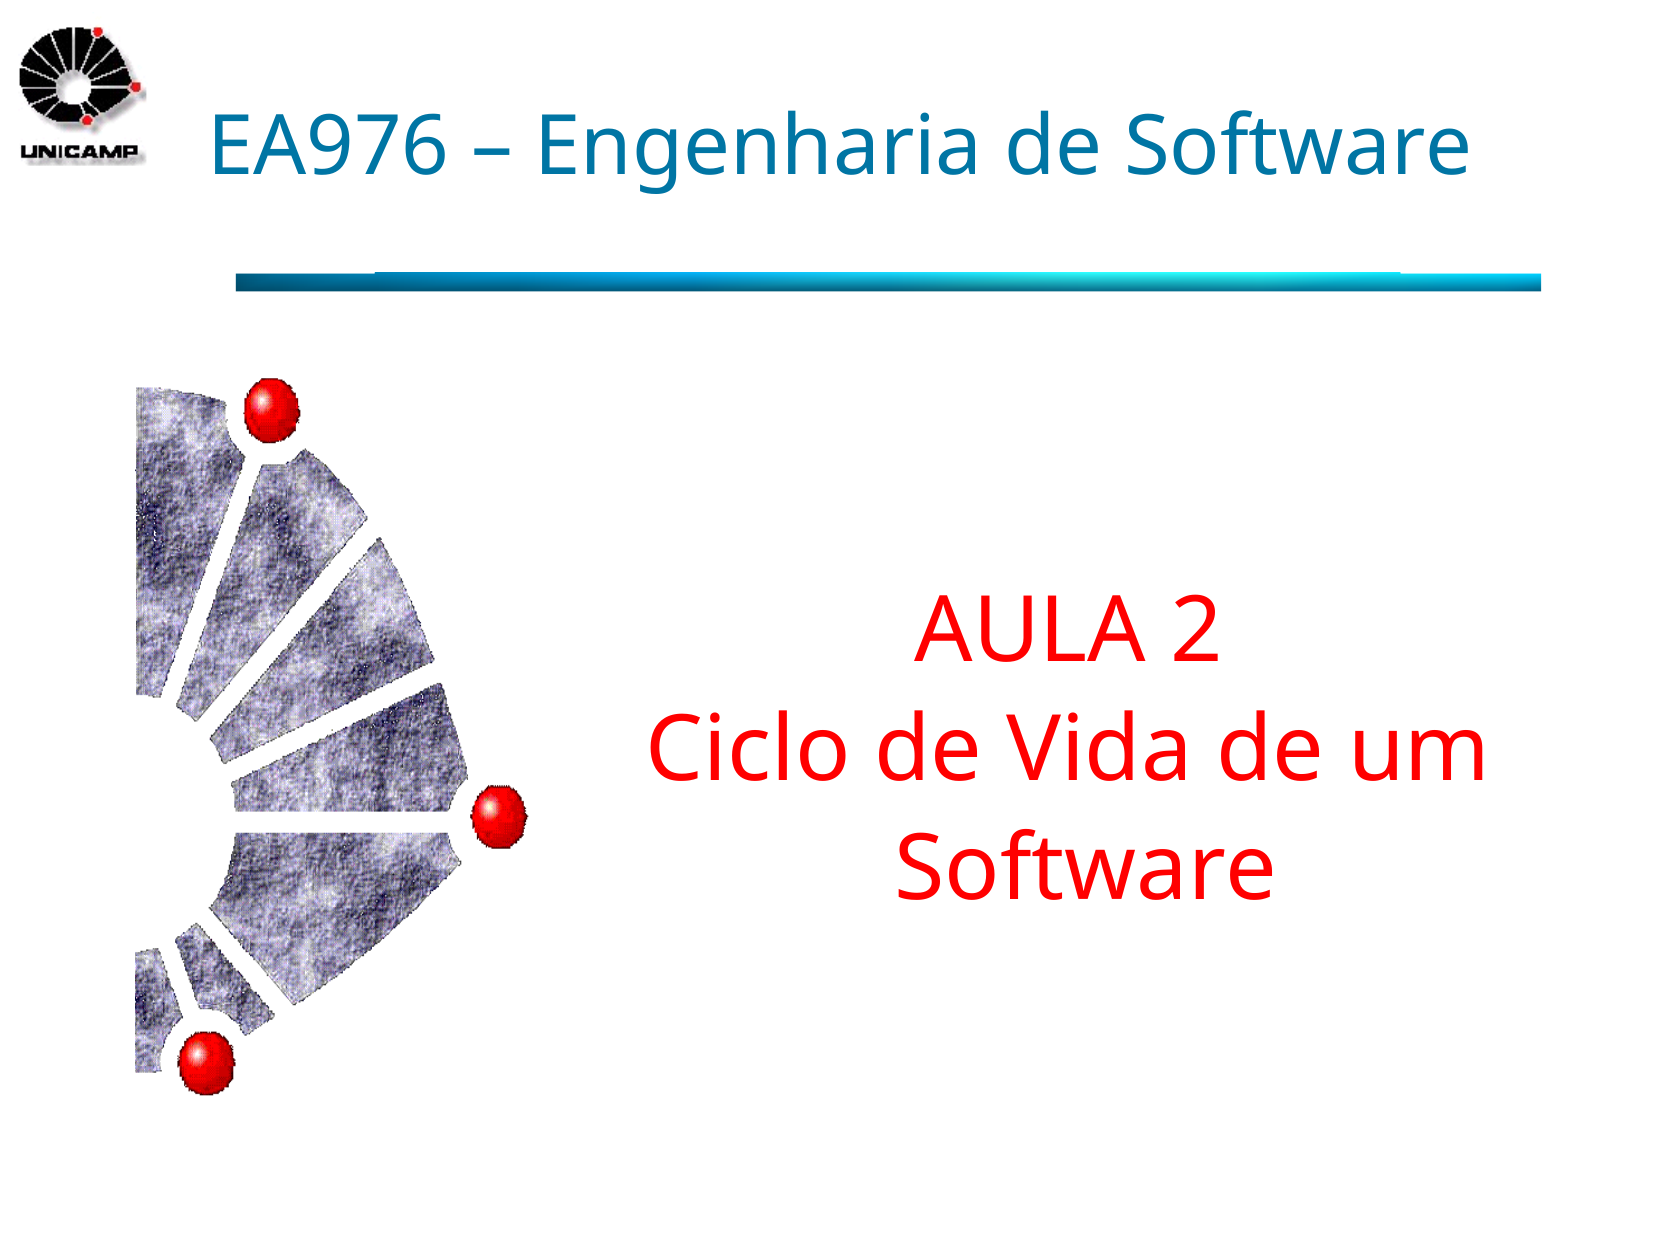

# EA976 – Engenharia de Software
AULA 2
Ciclo de Vida de um Software